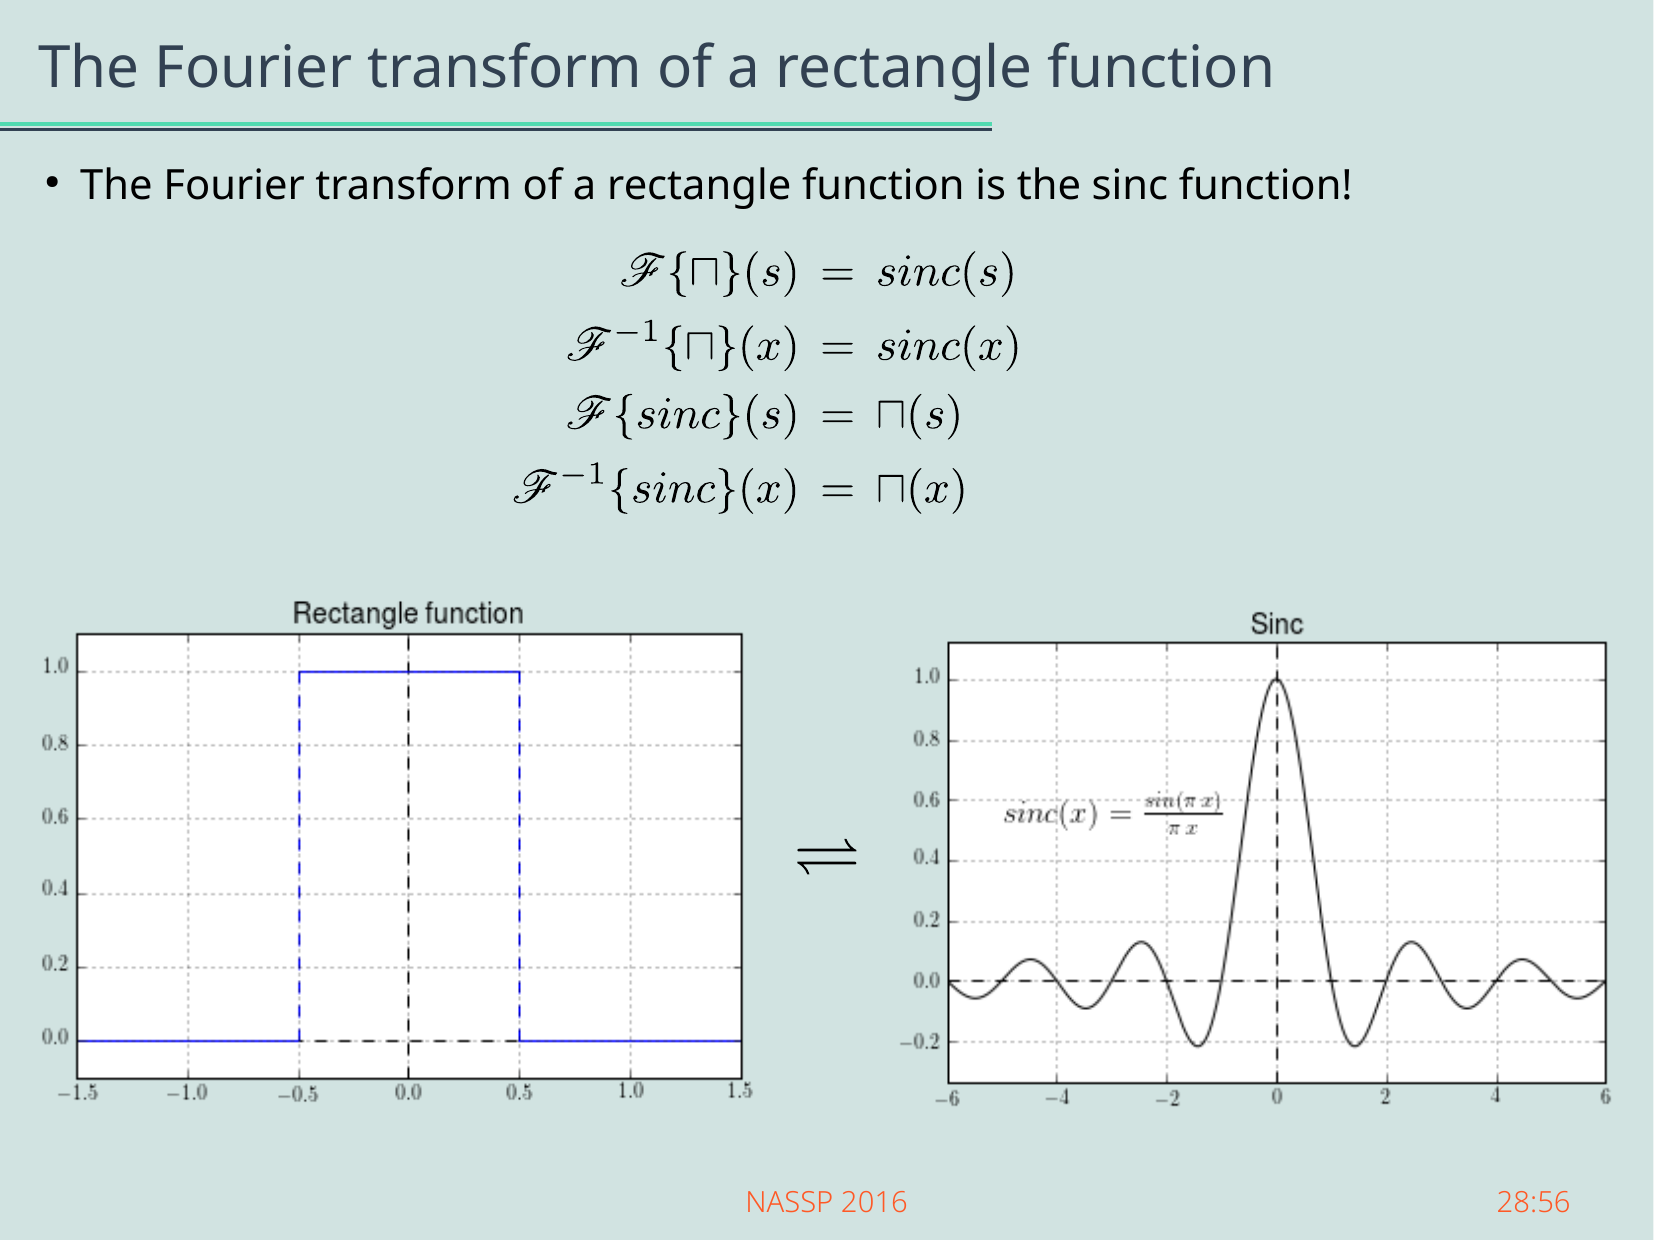

The Fourier transform of a rectangle function
The Fourier transform of a rectangle function is the sinc function!
NASSP 2016
28